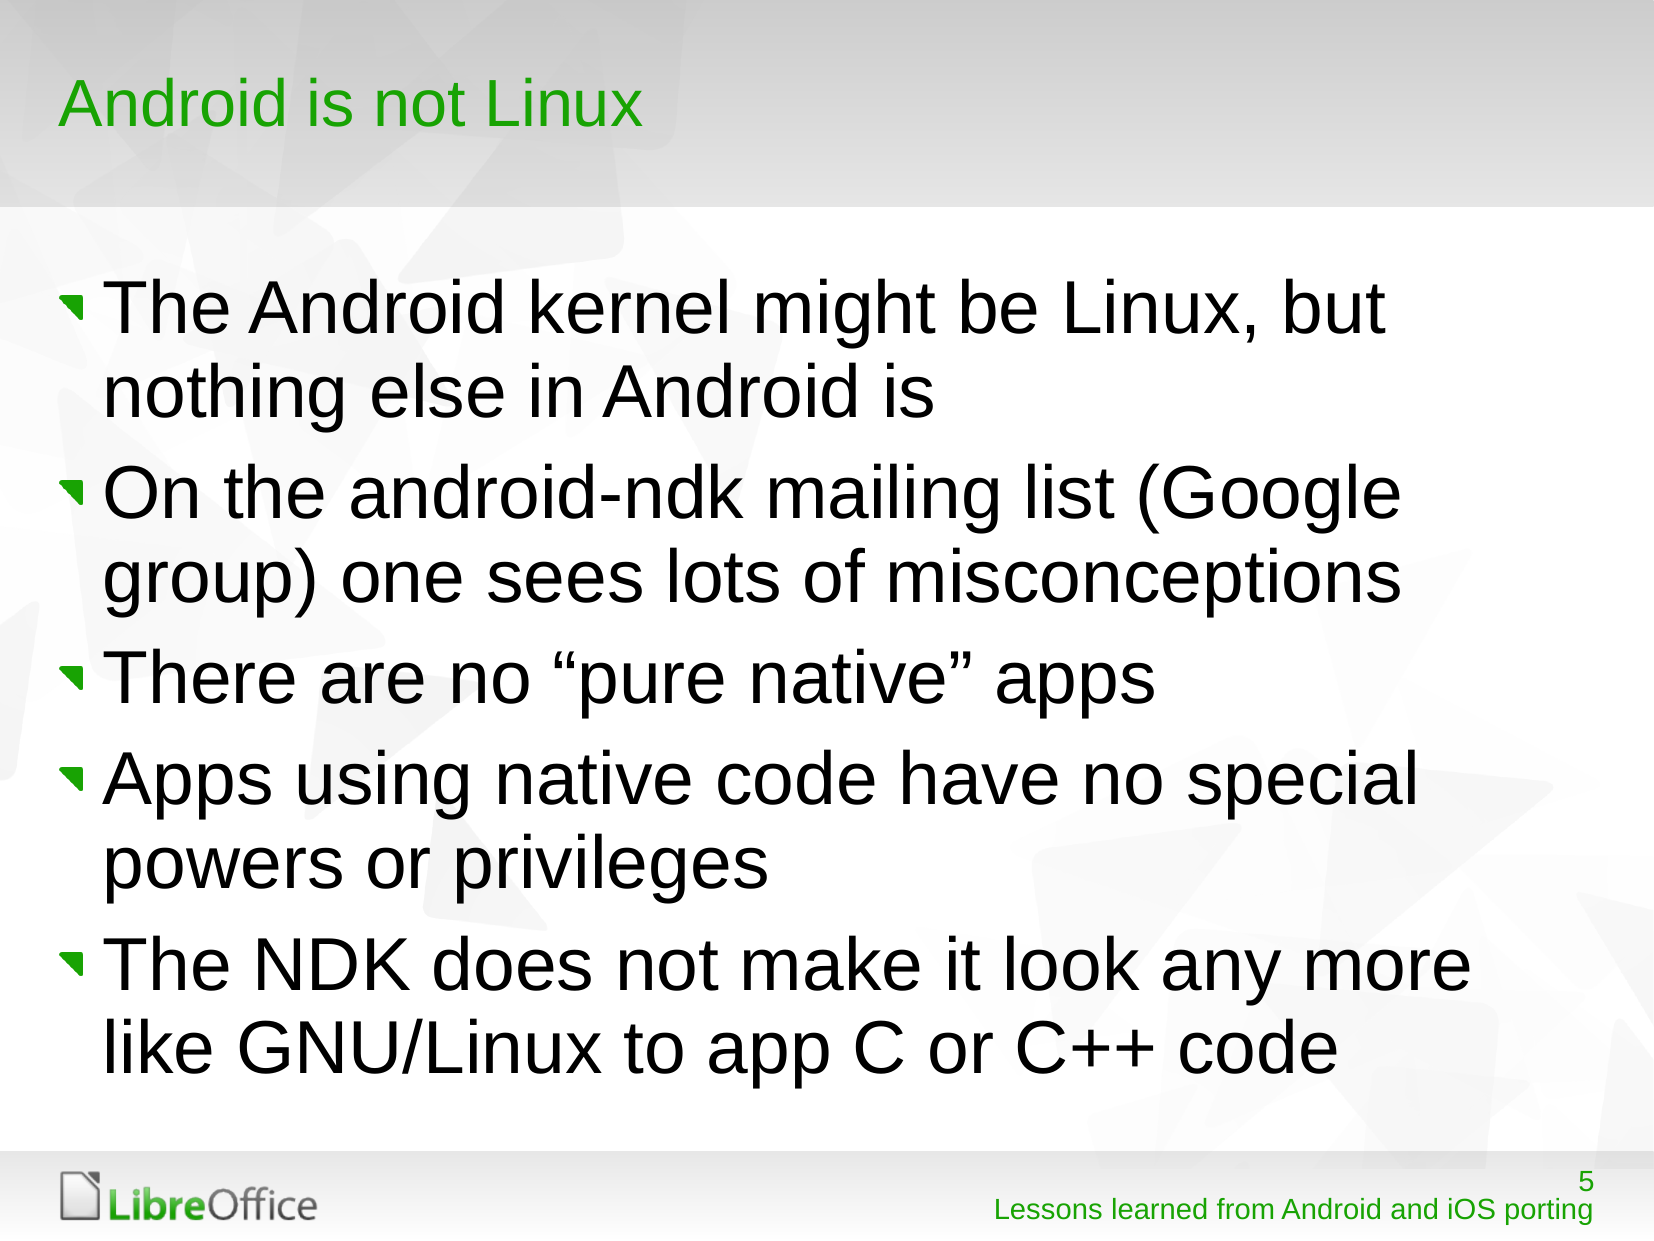

# Android is not Linux
The Android kernel might be Linux, but nothing else in Android is
On the android-ndk mailing list (Google group) one sees lots of misconceptions
There are no “pure native” apps
Apps using native code have no special powers or privileges
The NDK does not make it look any more like GNU/Linux to app C or C++ code
5
Lessons learned from Android and iOS porting